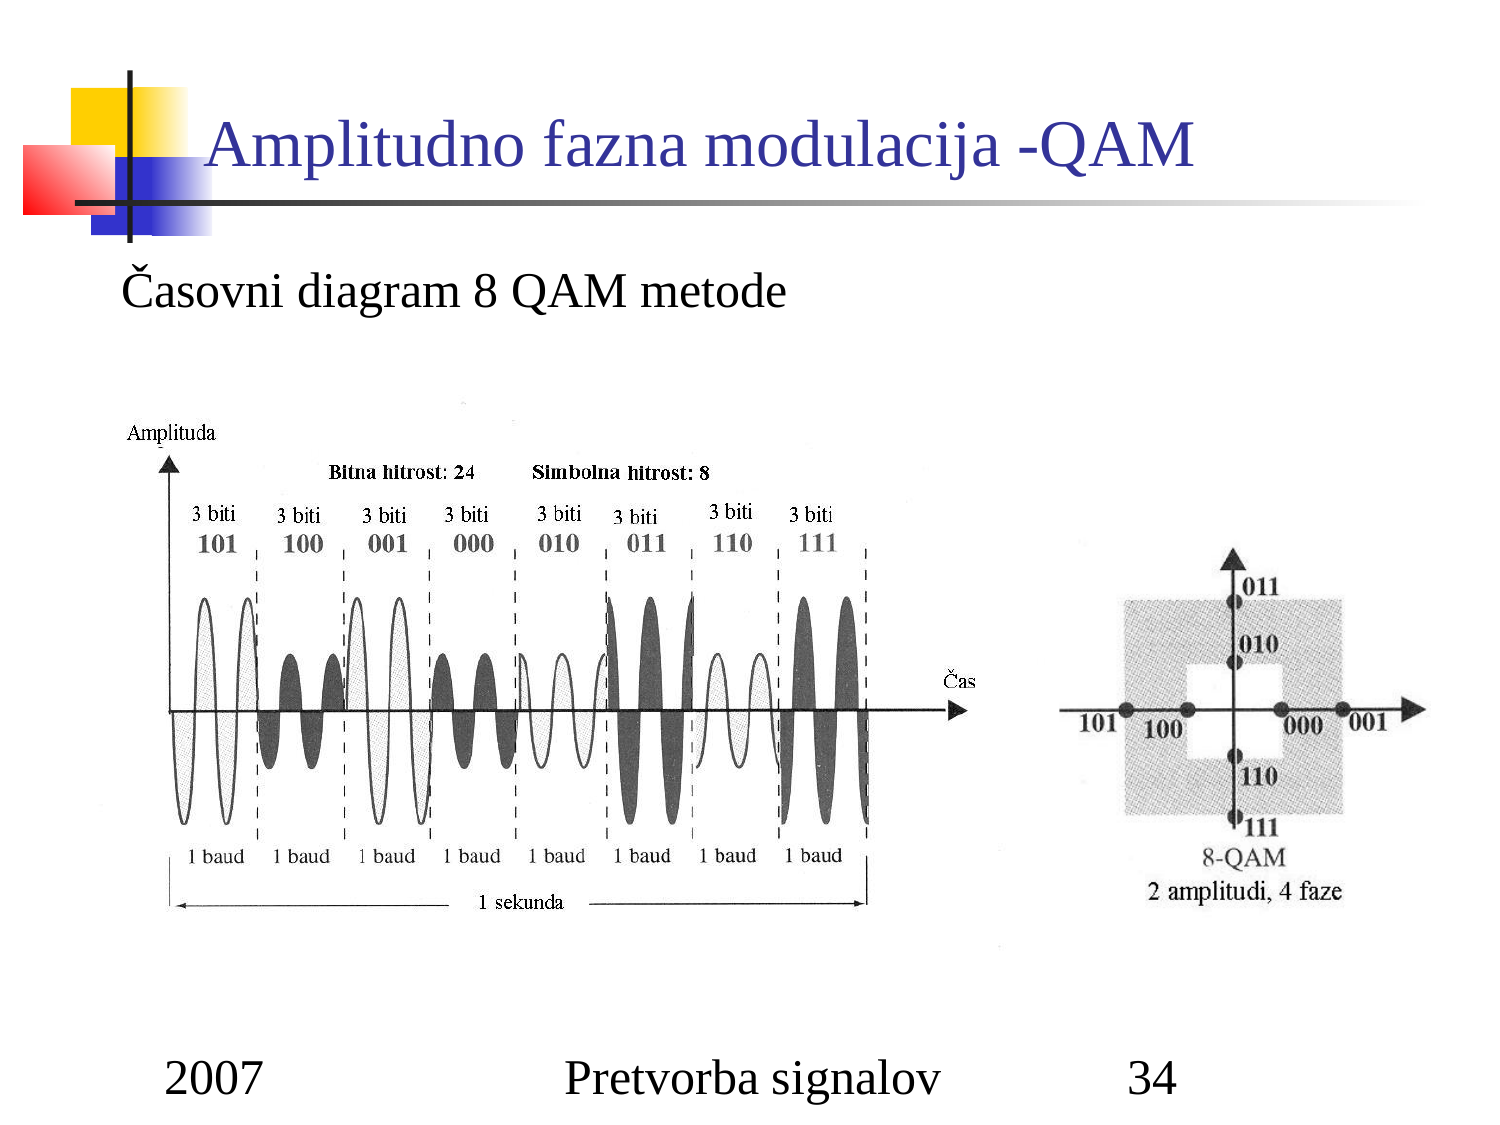

# Amplitudno fazna modulacija -QAM
	Časovni diagram 8 QAM metode
2007
Pretvorba signalov
34